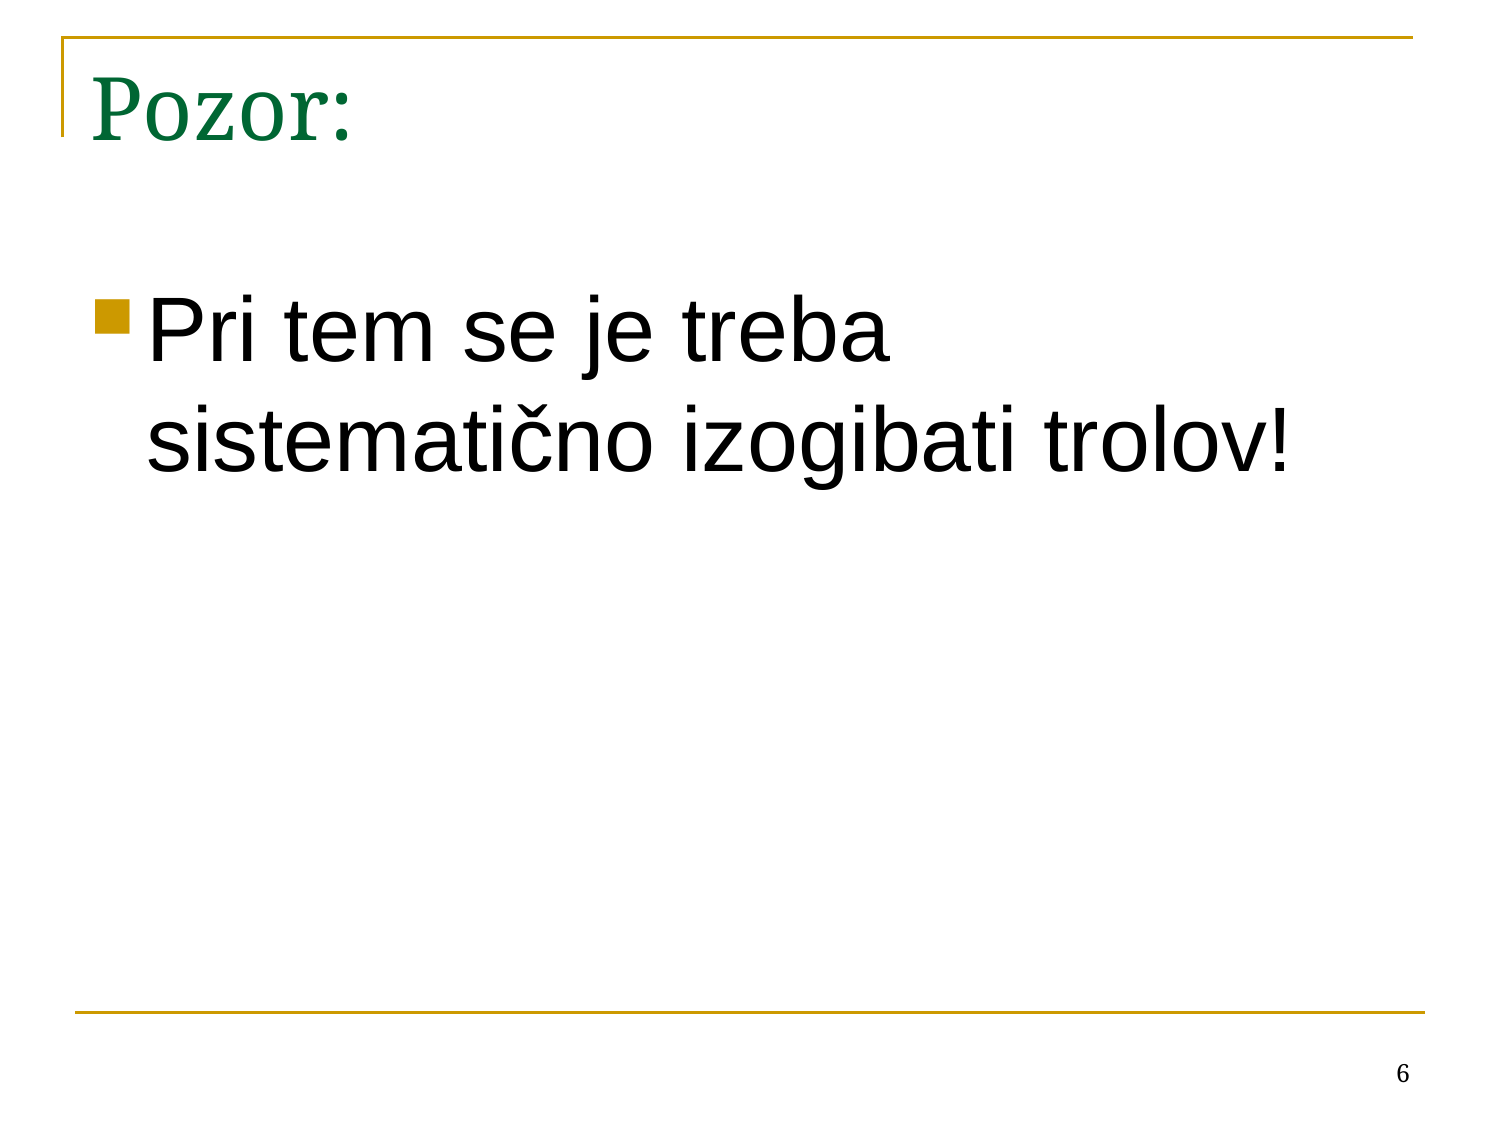

# Pozor:
Pri tem se je treba sistematično izogibati trolov!